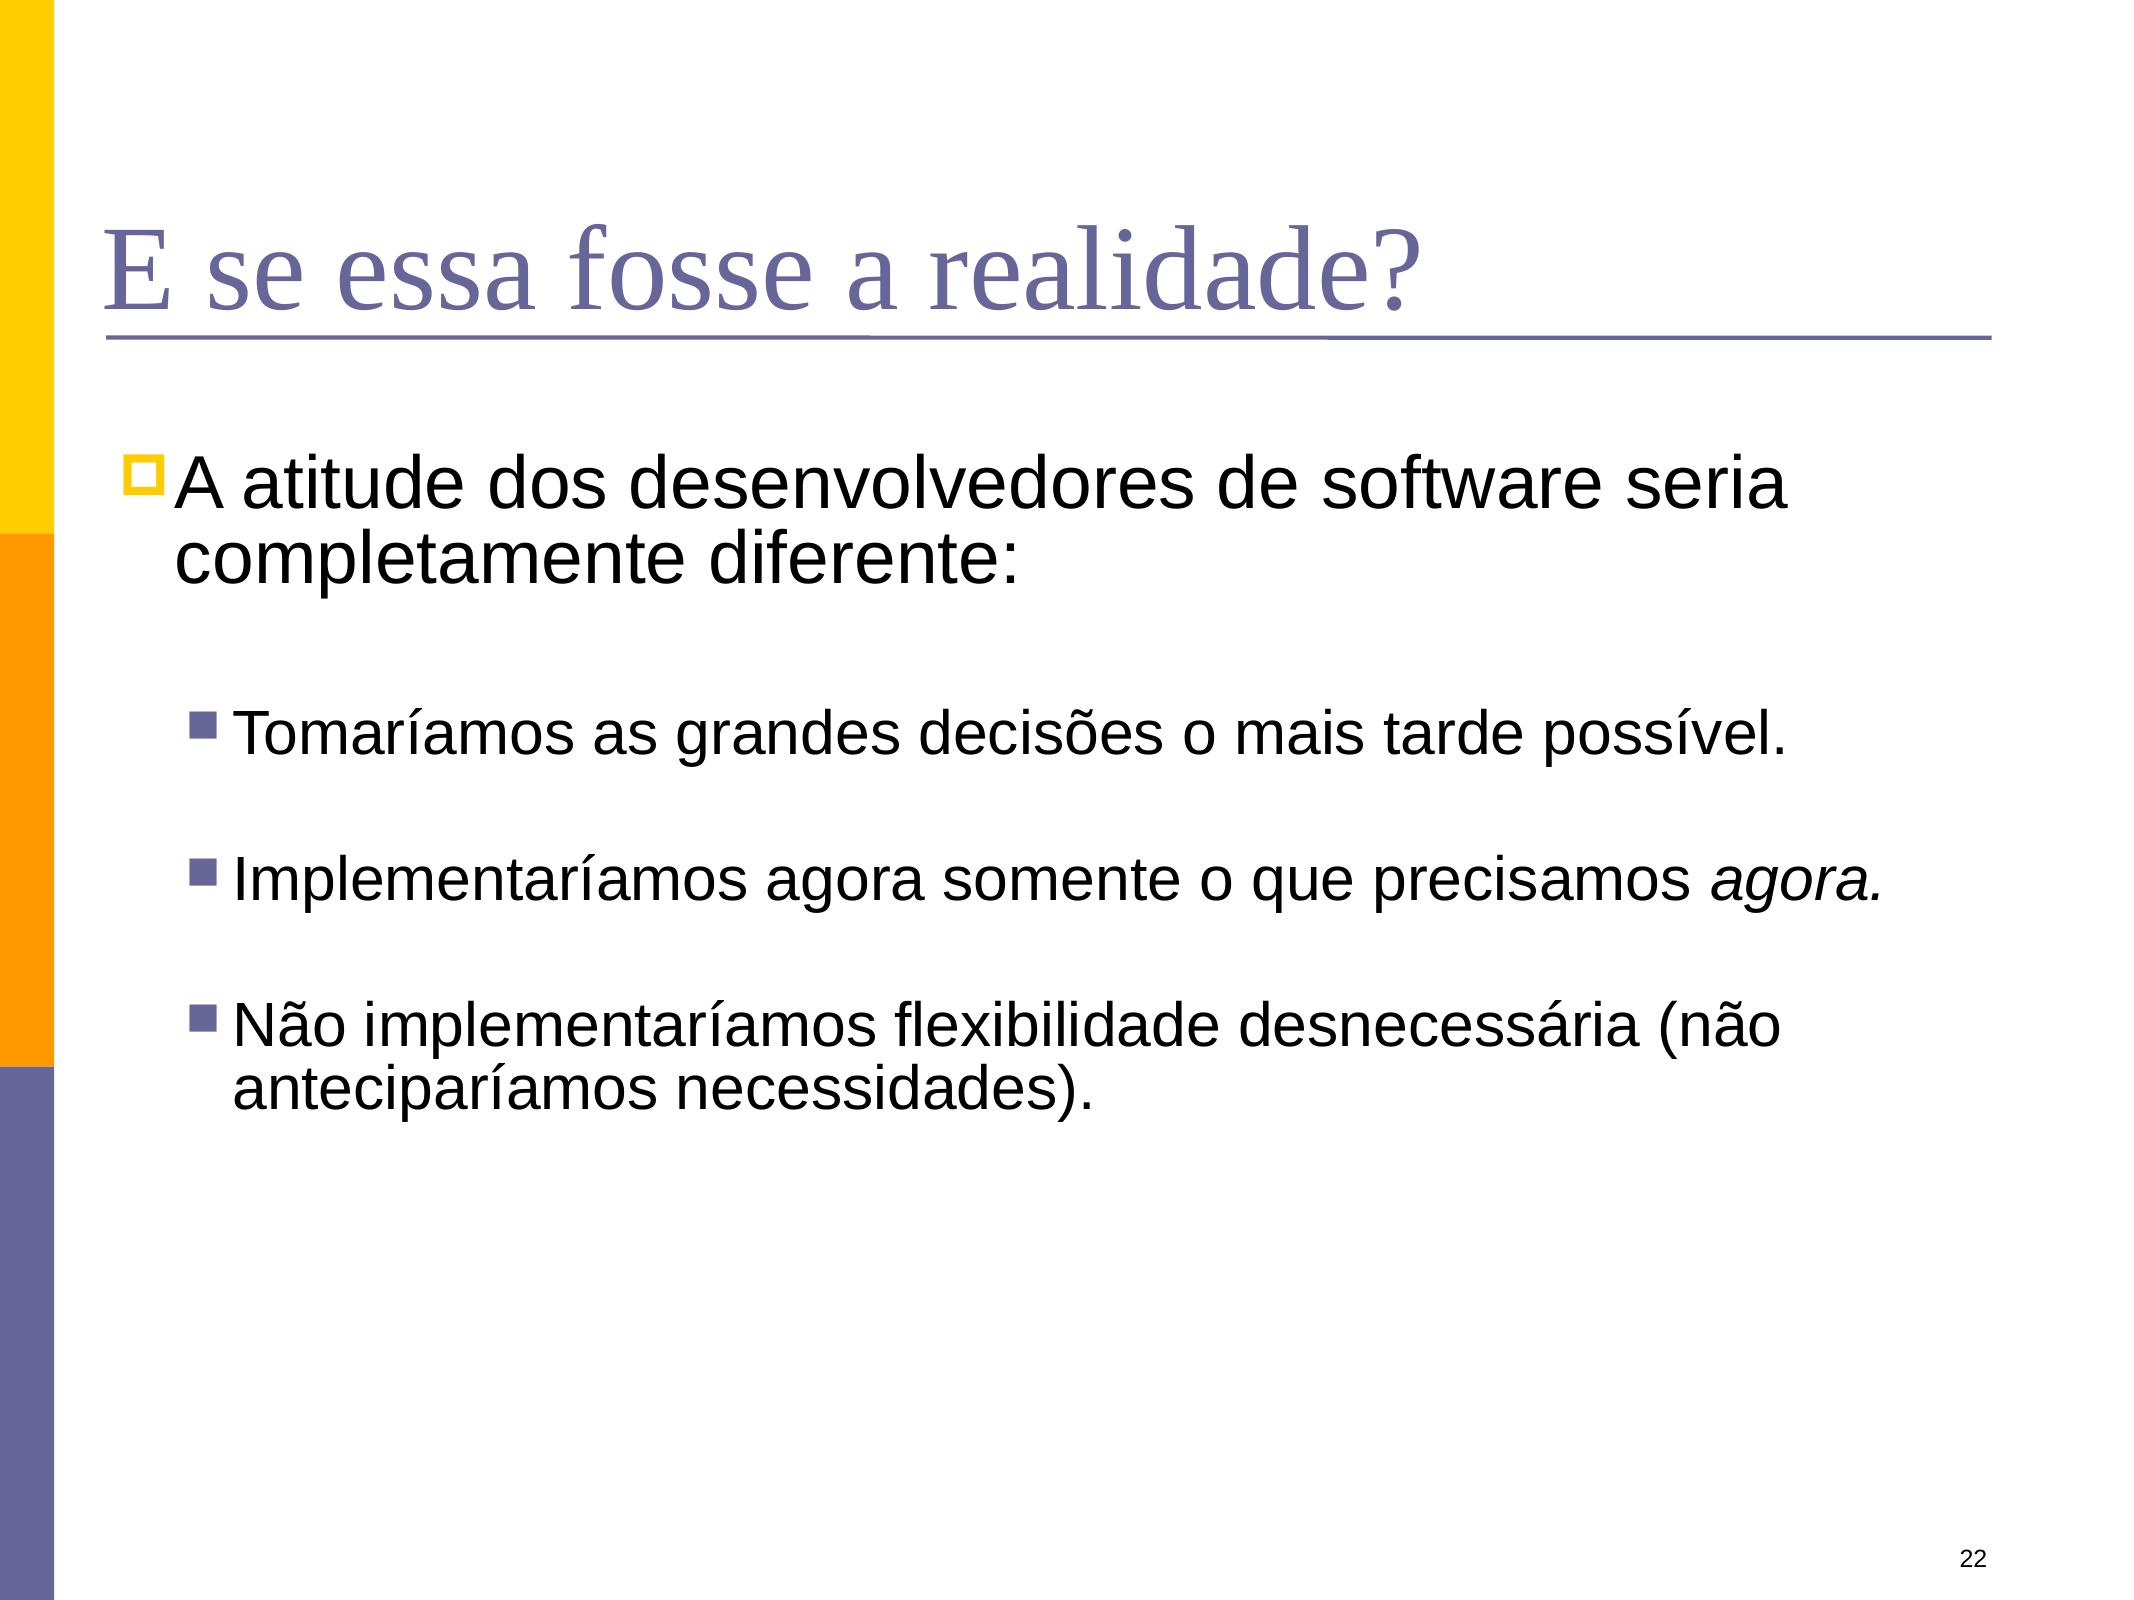

# E se essa fosse a realidade?
A atitude dos desenvolvedores de software seria completamente diferente:
Tomaríamos as grandes decisões o mais tarde possível.
Implementaríamos agora somente o que precisamos agora.
Não implementaríamos flexibilidade desnecessária (não anteciparíamos necessidades).
22